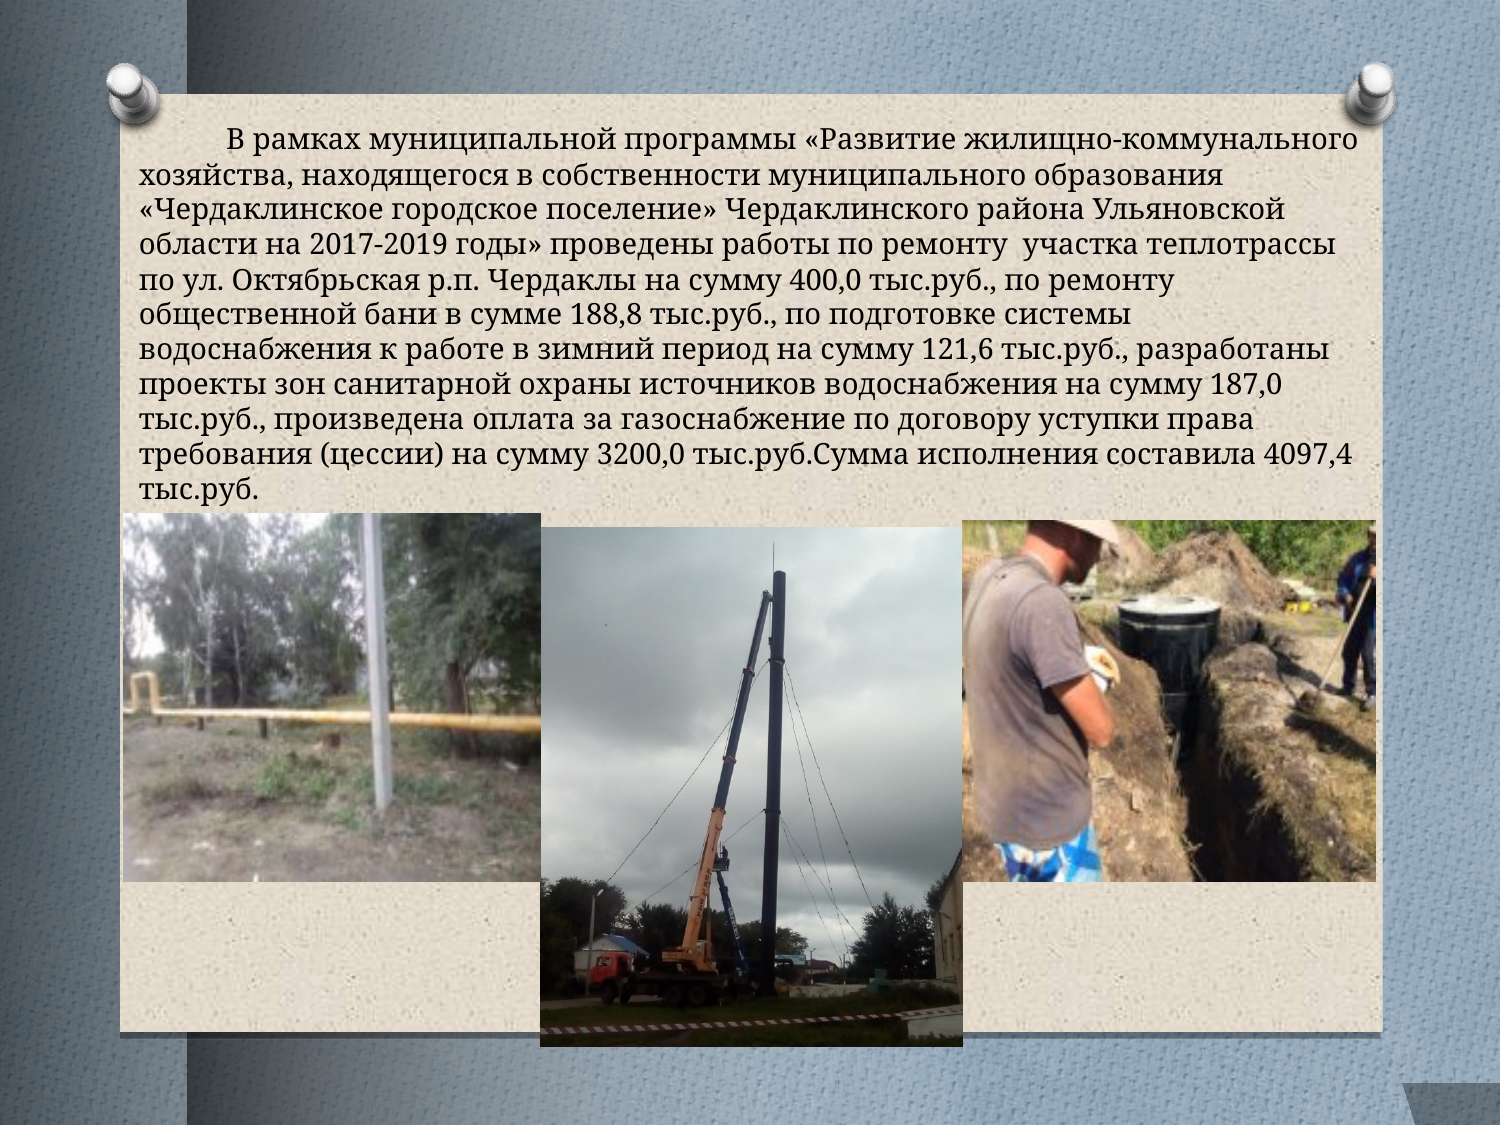

В рамках муниципальной программы «Развитие жилищно-коммунального хозяйства, находящегося в собственности муниципального образования «Чердаклинское городское поселение» Чердаклинского района Ульяновской области на 2017-2019 годы» проведены работы по ремонту участка теплотрассы по ул. Октябрьская р.п. Чердаклы на сумму 400,0 тыс.руб., по ремонту общественной бани в сумме 188,8 тыс.руб., по подготовке системы водоснабжения к работе в зимний период на сумму 121,6 тыс.руб., разработаны проекты зон санитарной охраны источников водоснабжения на сумму 187,0 тыс.руб., произведена оплата за газоснабжение по договору уступки права требования (цессии) на сумму 3200,0 тыс.руб.Сумма исполнения составила 4097,4 тыс.руб.